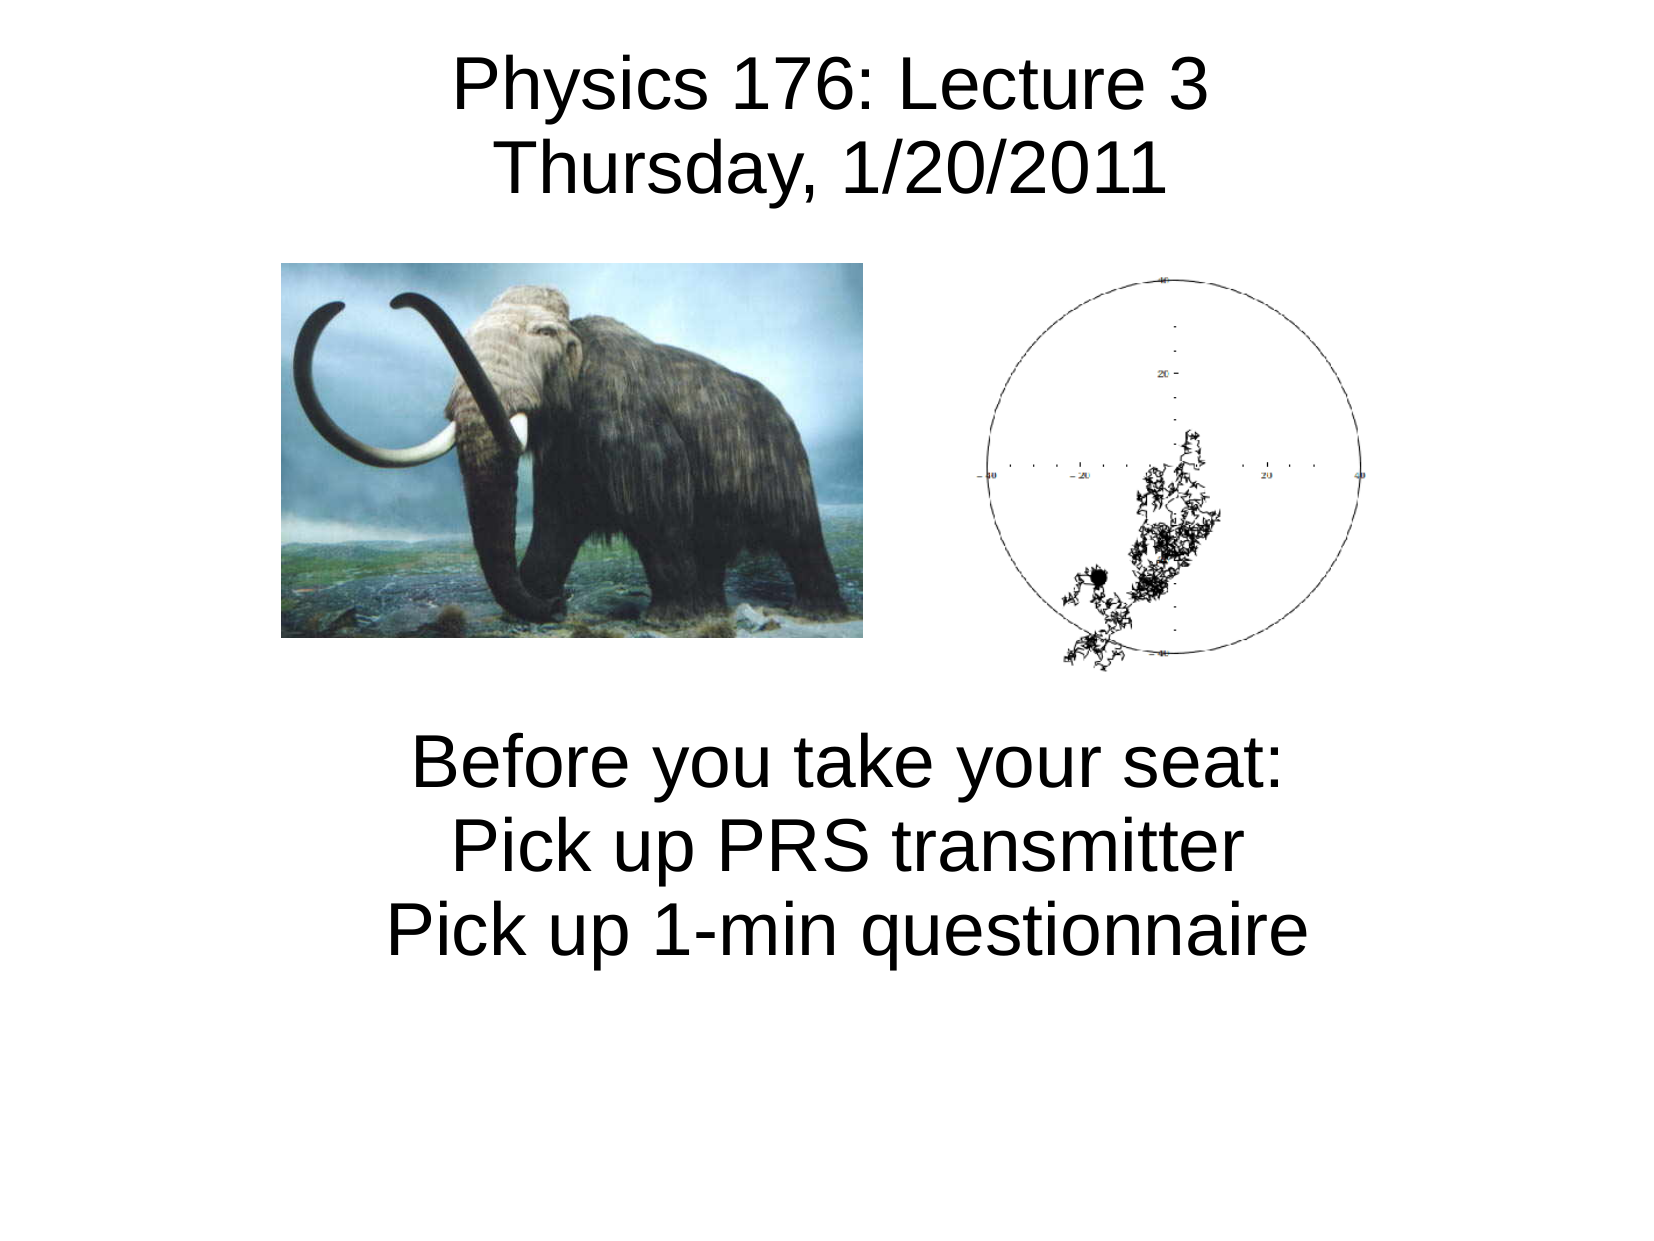

# Physics 176: Lecture 3 Thursday, 1/20/2011
Before you take your seat:
Pick up PRS transmitter
Pick up 1-min questionnaire